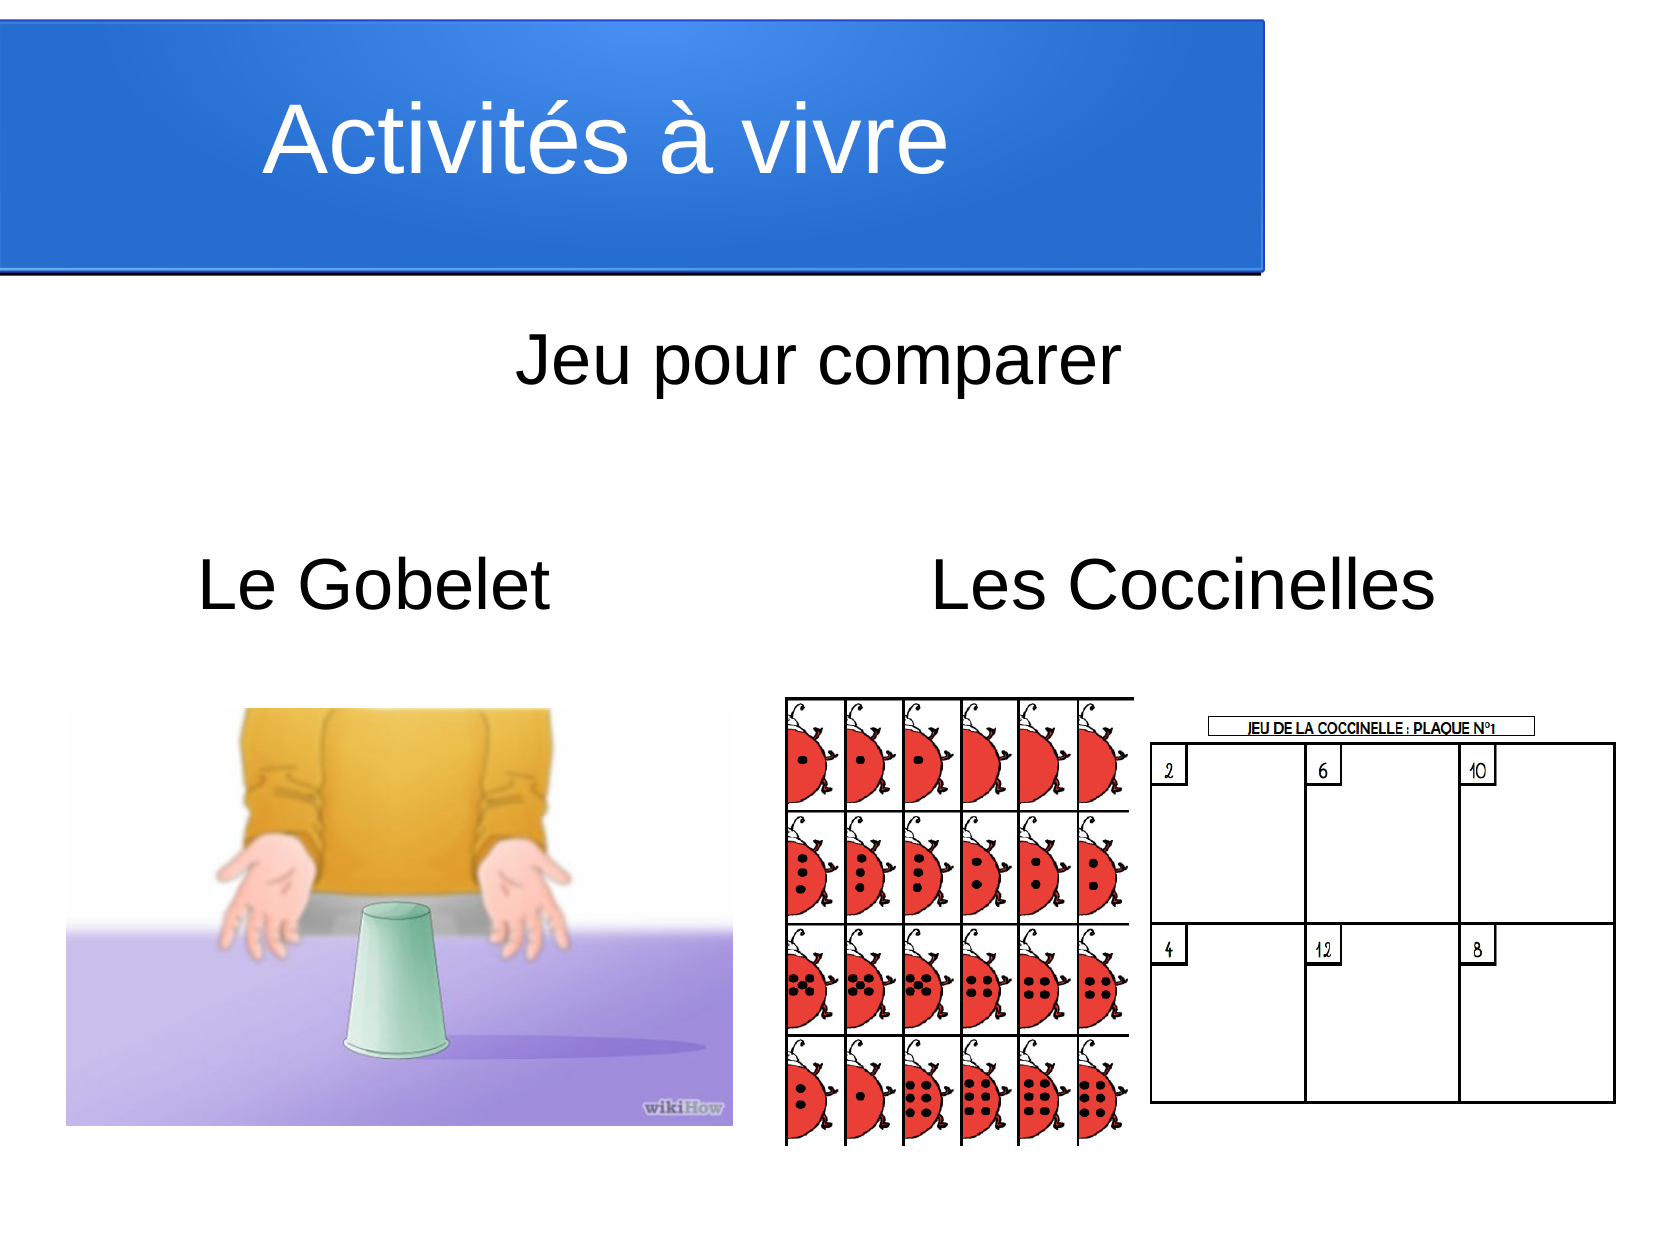

# Activités à vivre
Jeu pour comparer
 Le Gobelet Les Coccinelles